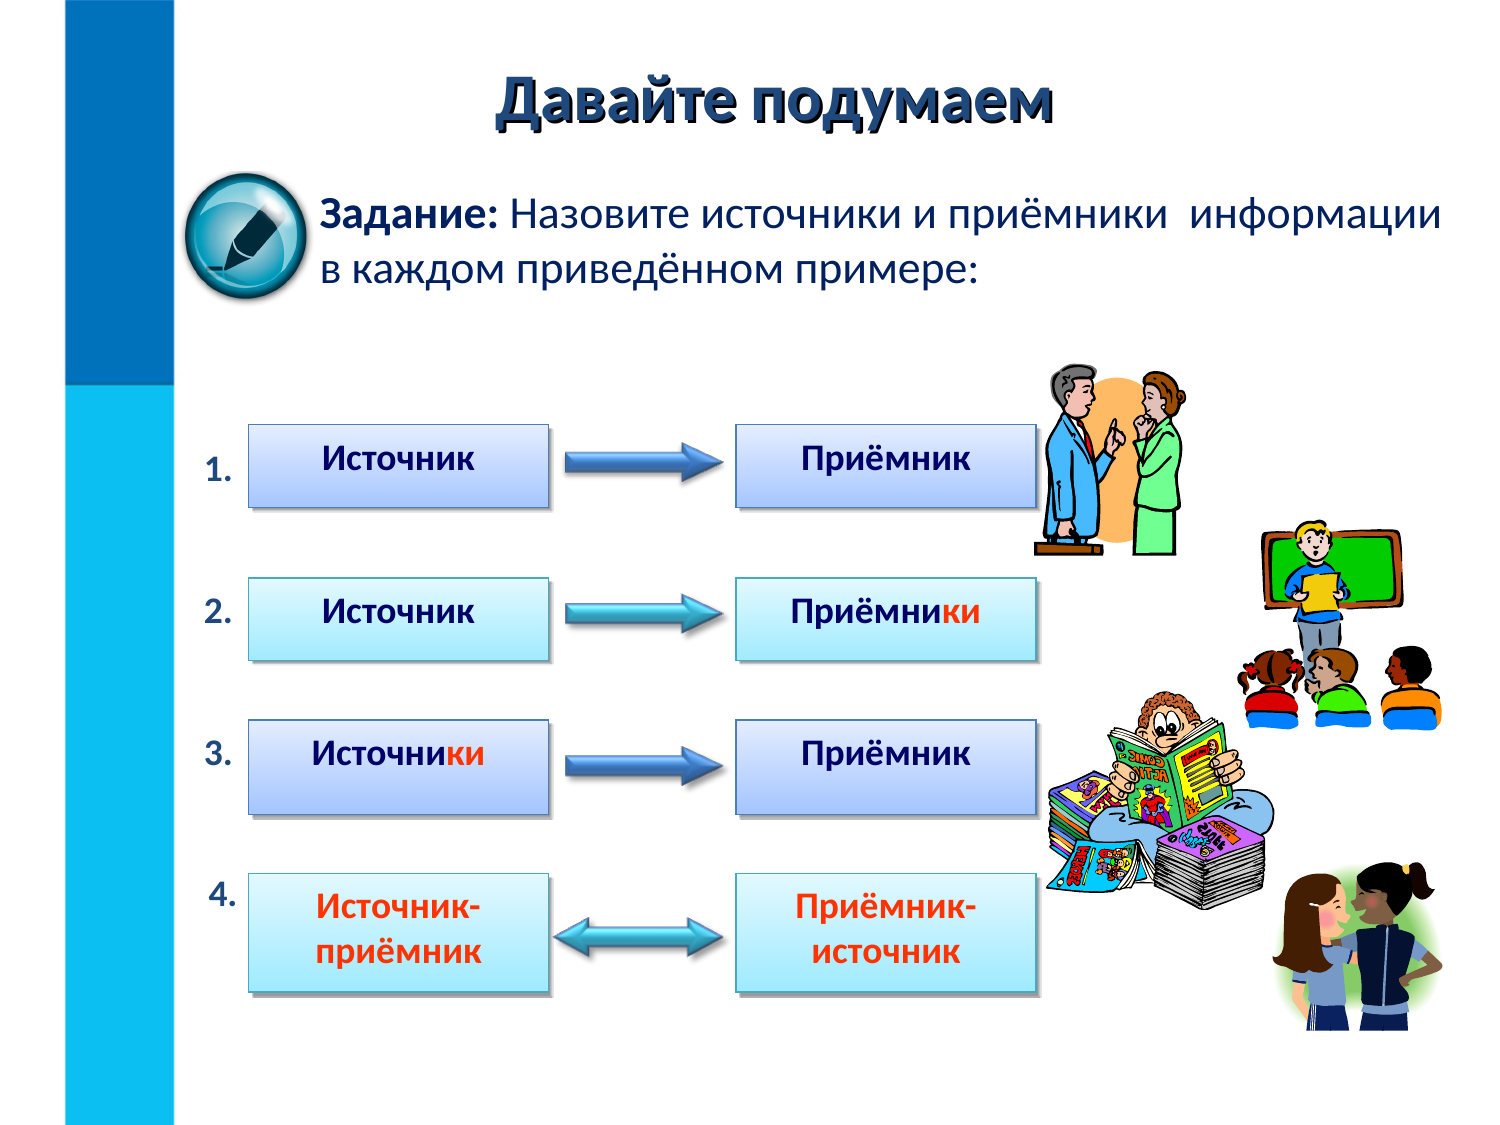

Давайте подумаем
# Задание: Назовите источники и приёмники информации в каждом приведённом примере:
Источник
Приёмник
1.
2.
Источник
Приёмники
3.
Источники
Приёмник
4.
Источник-приёмник
Приёмник-источник